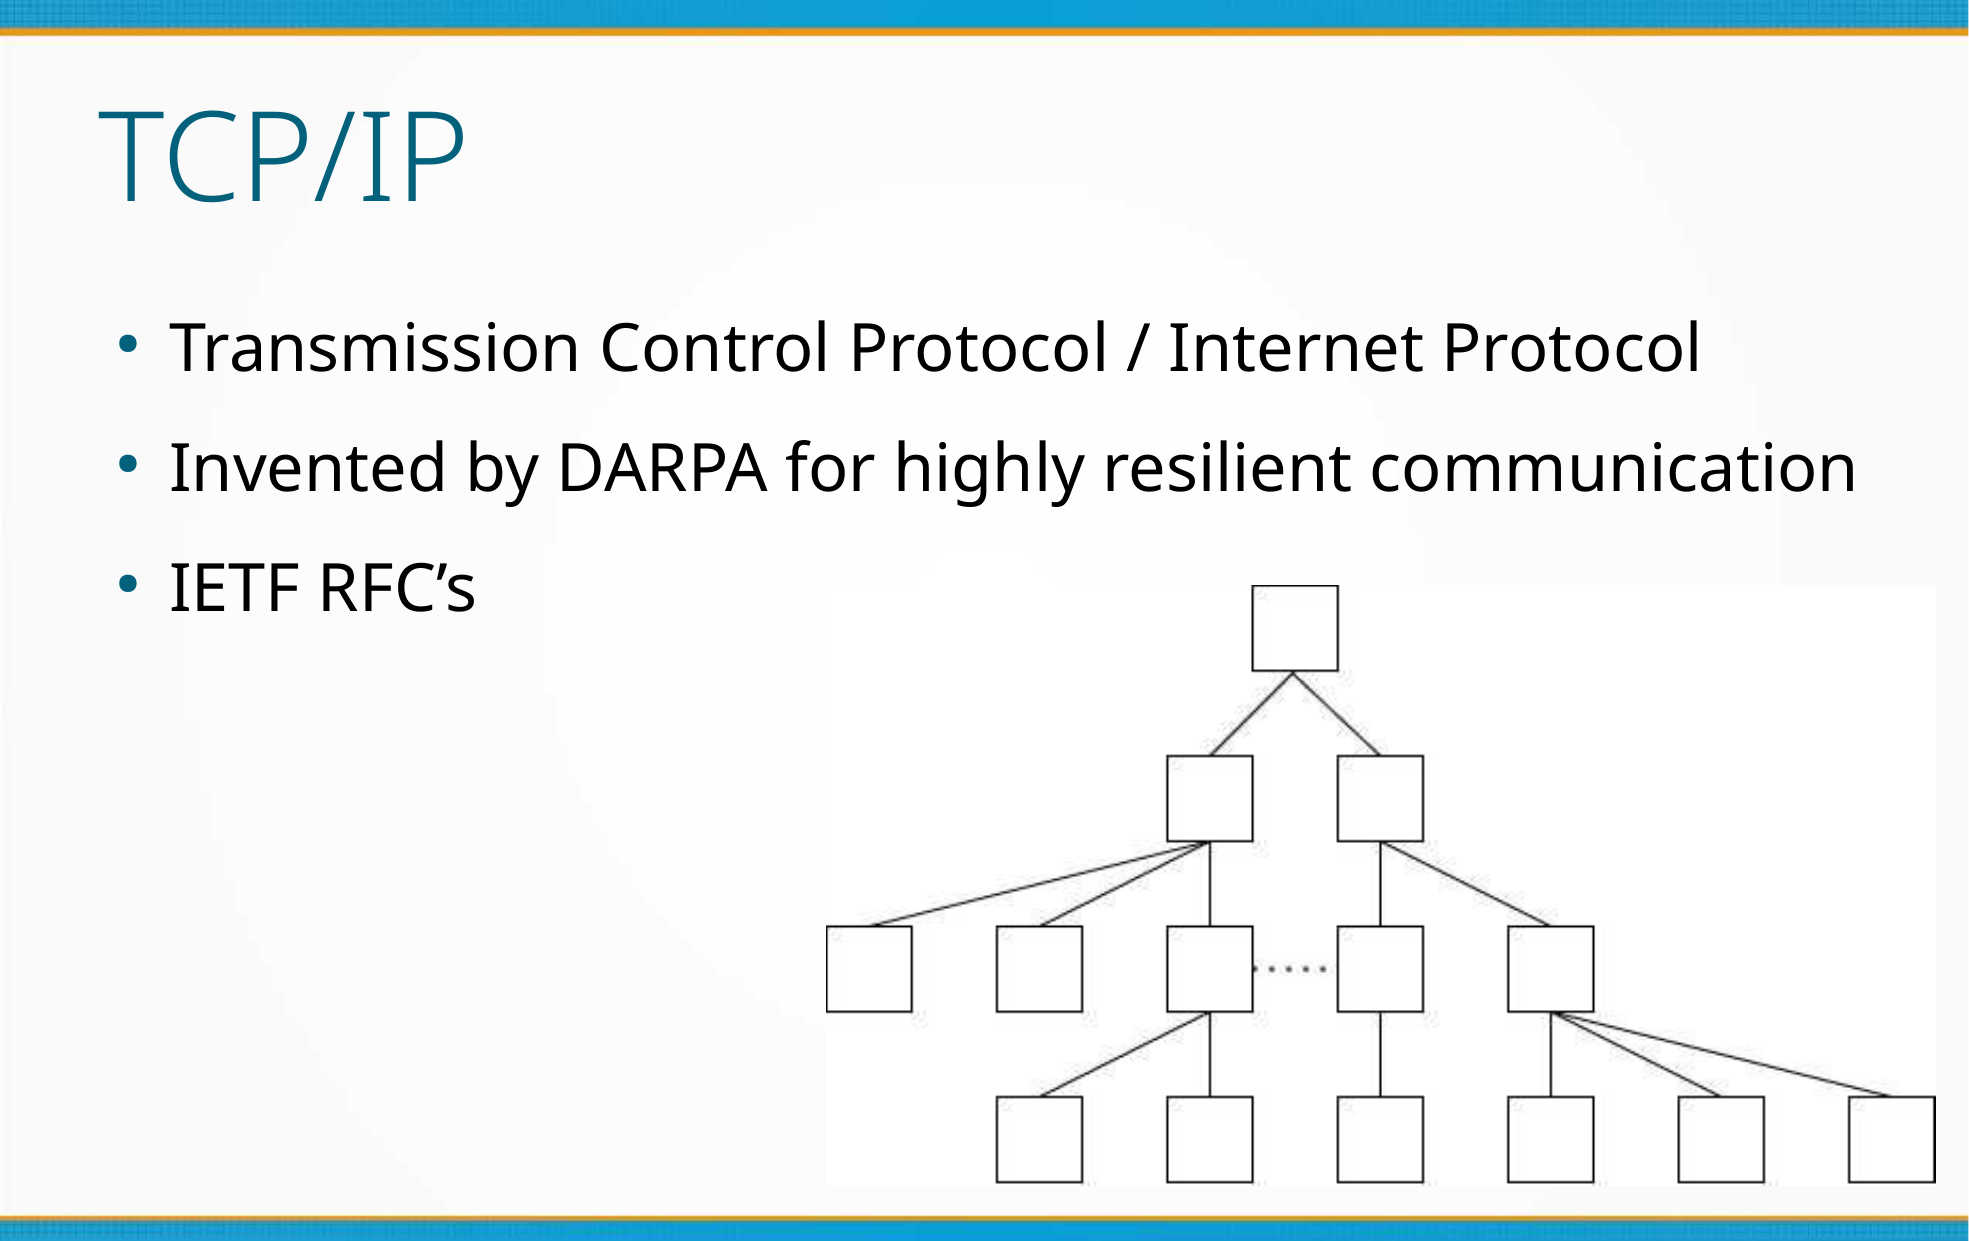

# TCP/IP
Transmission Control Protocol / Internet Protocol
Invented by DARPA for highly resilient communication
IETF RFC’s